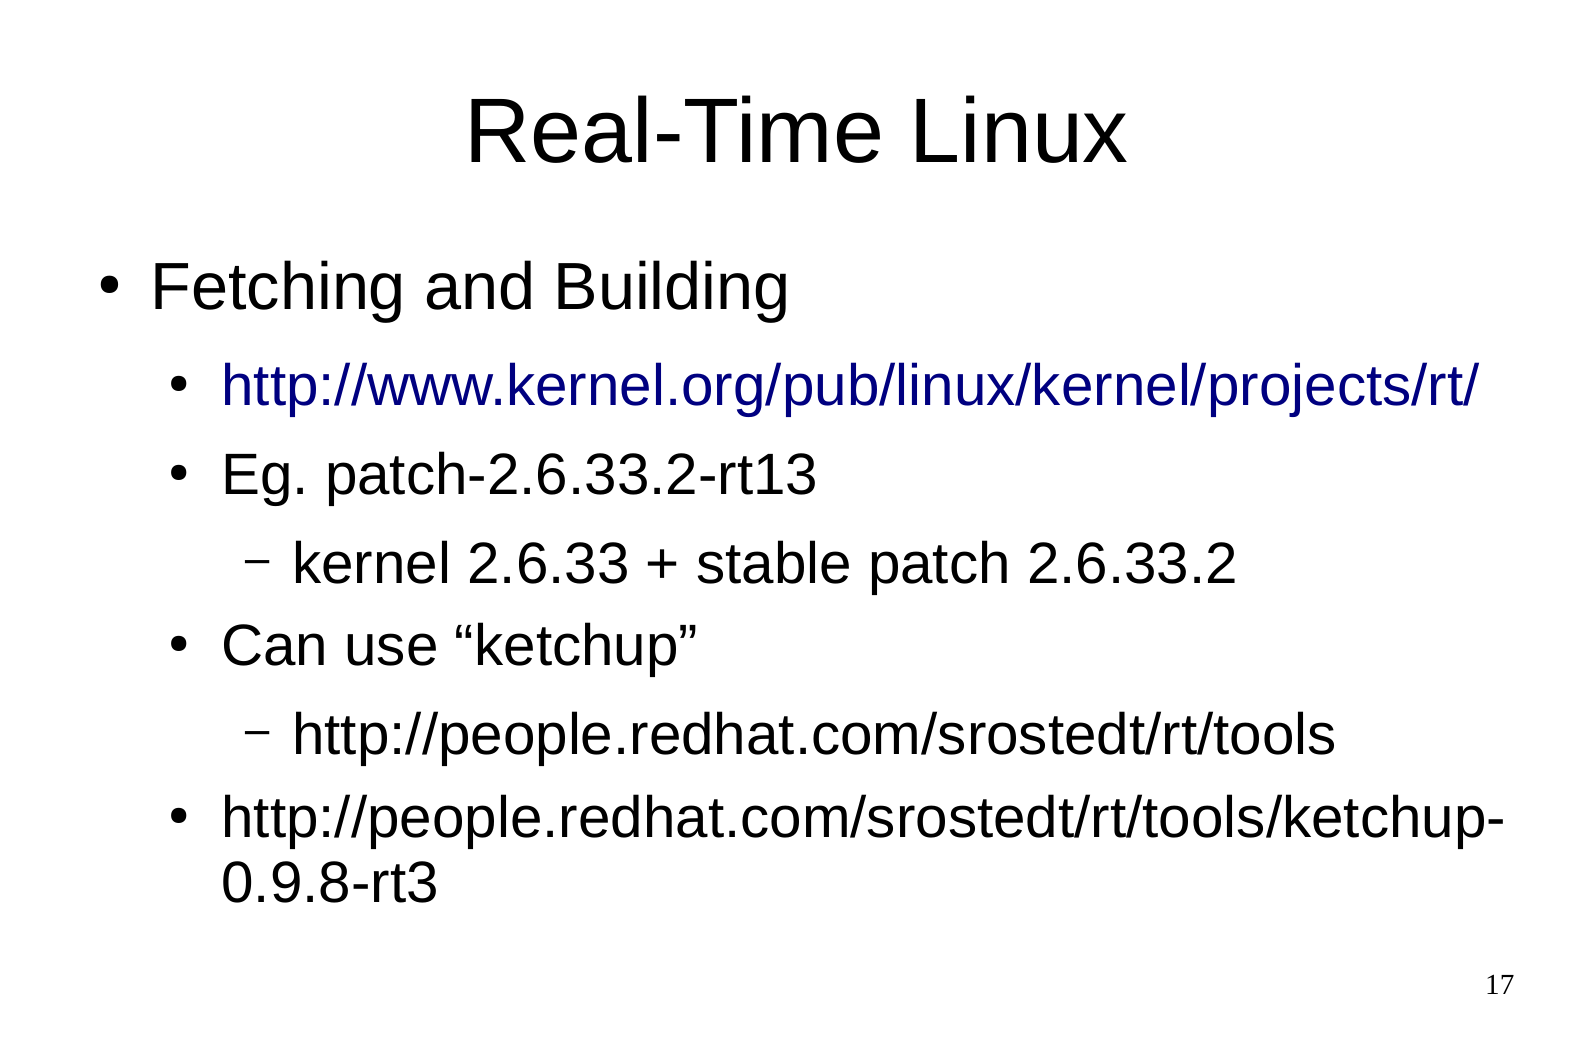

# Real-Time Linux
Fetching and Building
http://www.kernel.org/pub/linux/kernel/projects/rt/
Eg. patch-2.6.33.2-rt13
kernel 2.6.33 + stable patch 2.6.33.2
Can use “ketchup”
http://people.redhat.com/srostedt/rt/tools
http://people.redhat.com/srostedt/rt/tools/ketchup-0.9.8-rt3
17